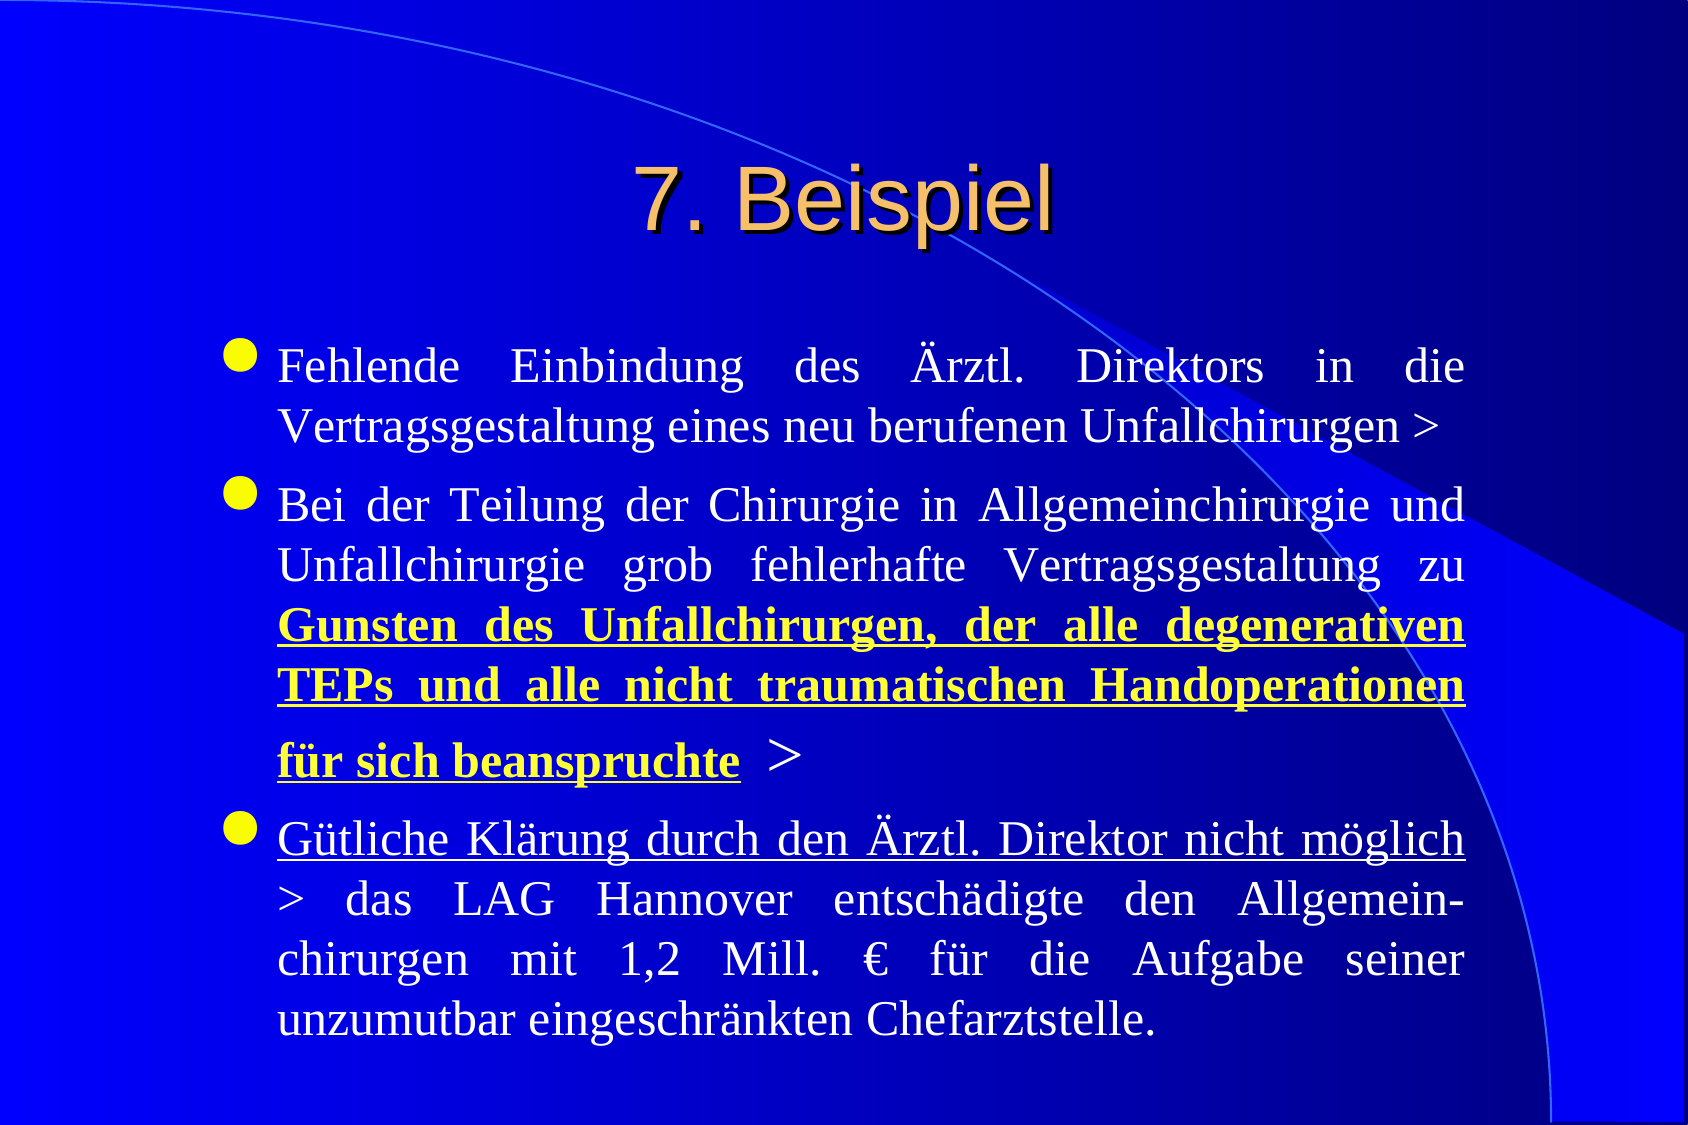

7. Beispiel
Fehlende Einbindung des Ärztl. Direktors in die Vertragsgestaltung eines neu berufenen Unfallchirurgen >
Bei der Teilung der Chirurgie in Allgemeinchirurgie und Unfallchirurgie grob fehlerhafte Vertragsgestaltung zu Gunsten des Unfallchirurgen, der alle degenerativen TEPs und alle nicht traumatischen Handoperationen für sich beanspruchte >
Gütliche Klärung durch den Ärztl. Direktor nicht möglich > das LAG Hannover entschädigte den Allgemein-chirurgen mit 1,2 Mill. € für die Aufgabe seiner unzumutbar eingeschränkten Chefarztstelle.